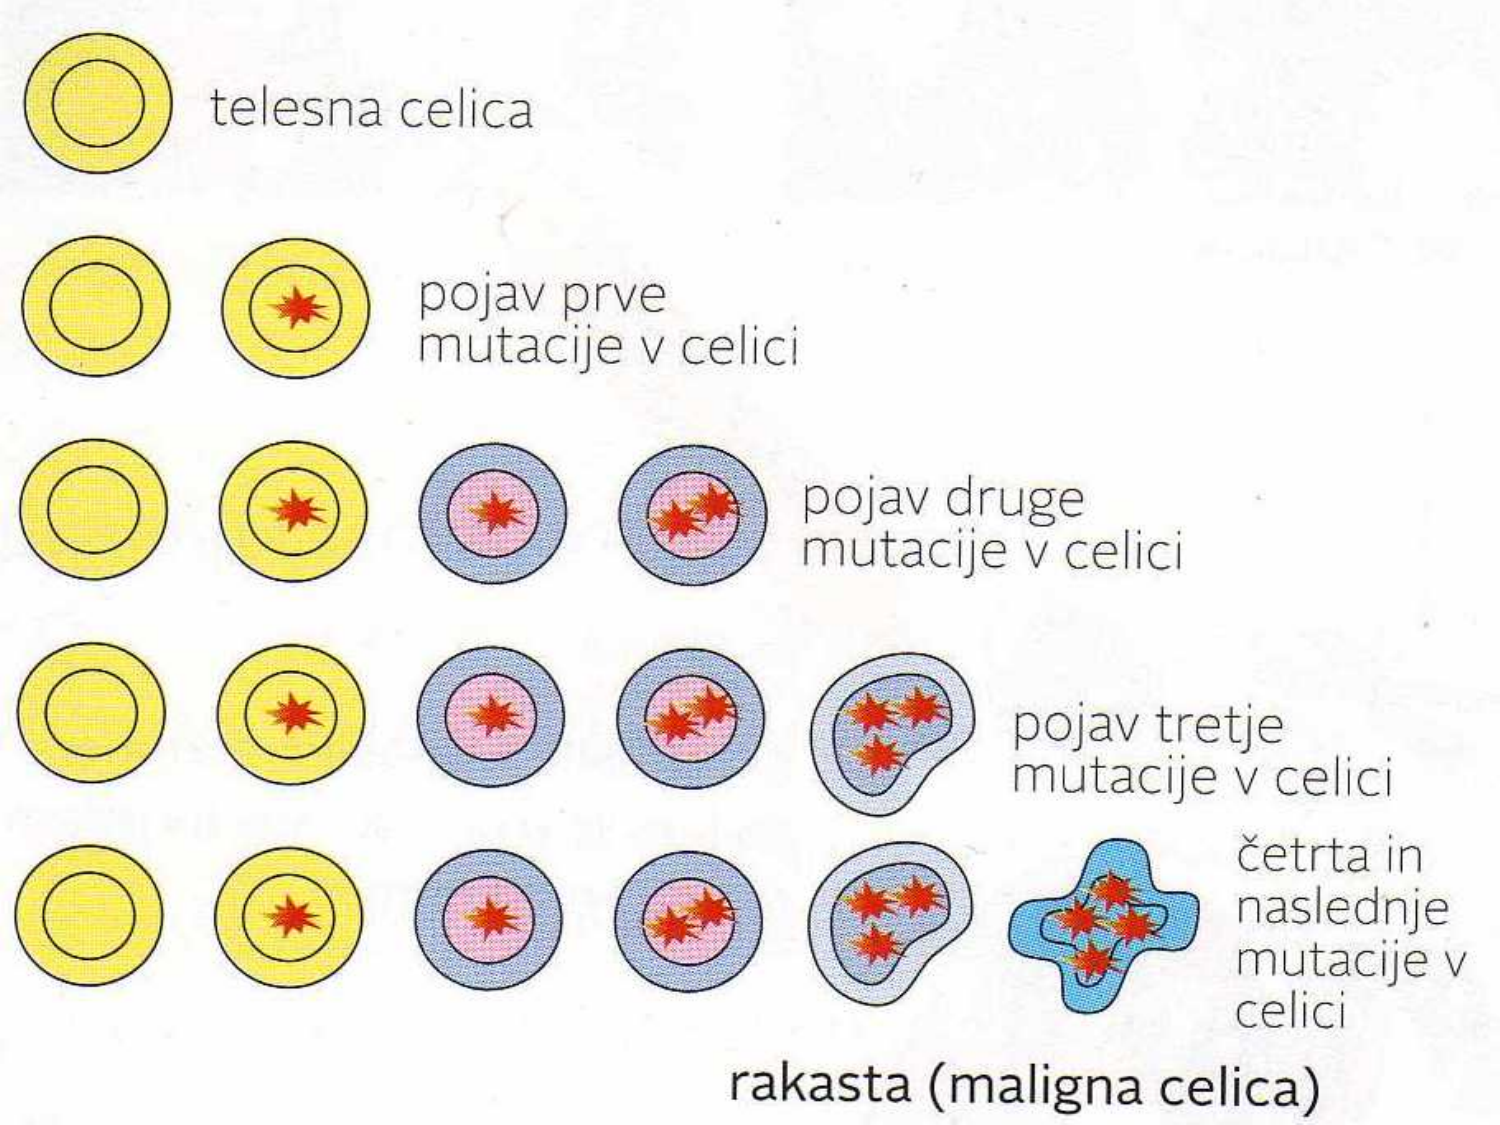

# RAK
 Rak je razred bolezni, za katere je značilna nenadzorovana celična delitev in sposobnost teh celic, da napadejo druga tkiva, bodisi tako, da se neposredno vrastejo v sosednje tkivo (invazija) ali pa z preseljevanjem rakastih celic na oddaljena mesta. Ta nenadzorovana delitev celic je posledica poškodbe DNA oziroma mutacije nekaterih genov, ki med drugim nadzorujejo delitev celic. Rak lahko povzroči številne različne simptome, odvisno od mesta in značaja malignega tkiva. Dokončna diagnoza navadno zahteva mikroskopsko preiskavo tkiva. Ko je diagnosticiran, se rak navadno zdravi s kirurškim posegom, kemoterapijo ali obsevanjem, v zadnjem času pa tudi z biološkimi zdravili. Če se ne zdravi, večina rakastih obolenj sčasoma privede do smrti in so ena vodilnih vzrokov smrtnosti v razvitih državah.